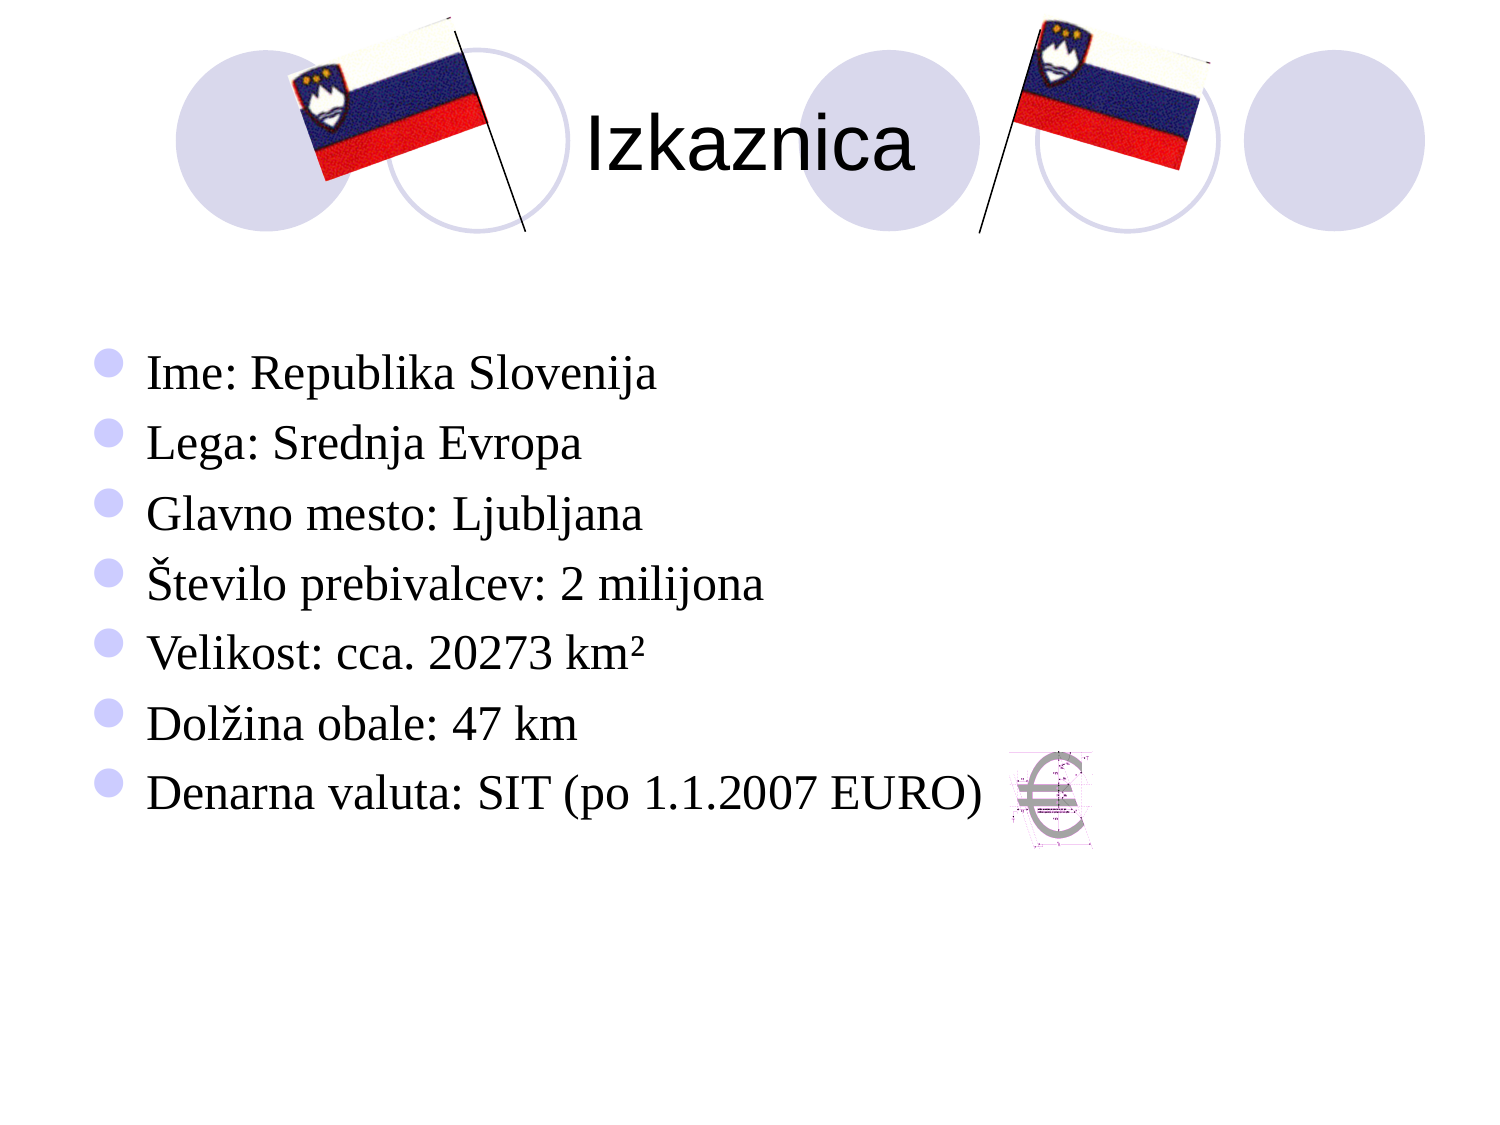

# Izkaznica
Ime: Republika Slovenija
Lega: Srednja Evropa
Glavno mesto: Ljubljana
Število prebivalcev: 2 milijona
Velikost: cca. 20273 km²
Dolžina obale: 47 km
Denarna valuta: SIT (po 1.1.2007 EURO)